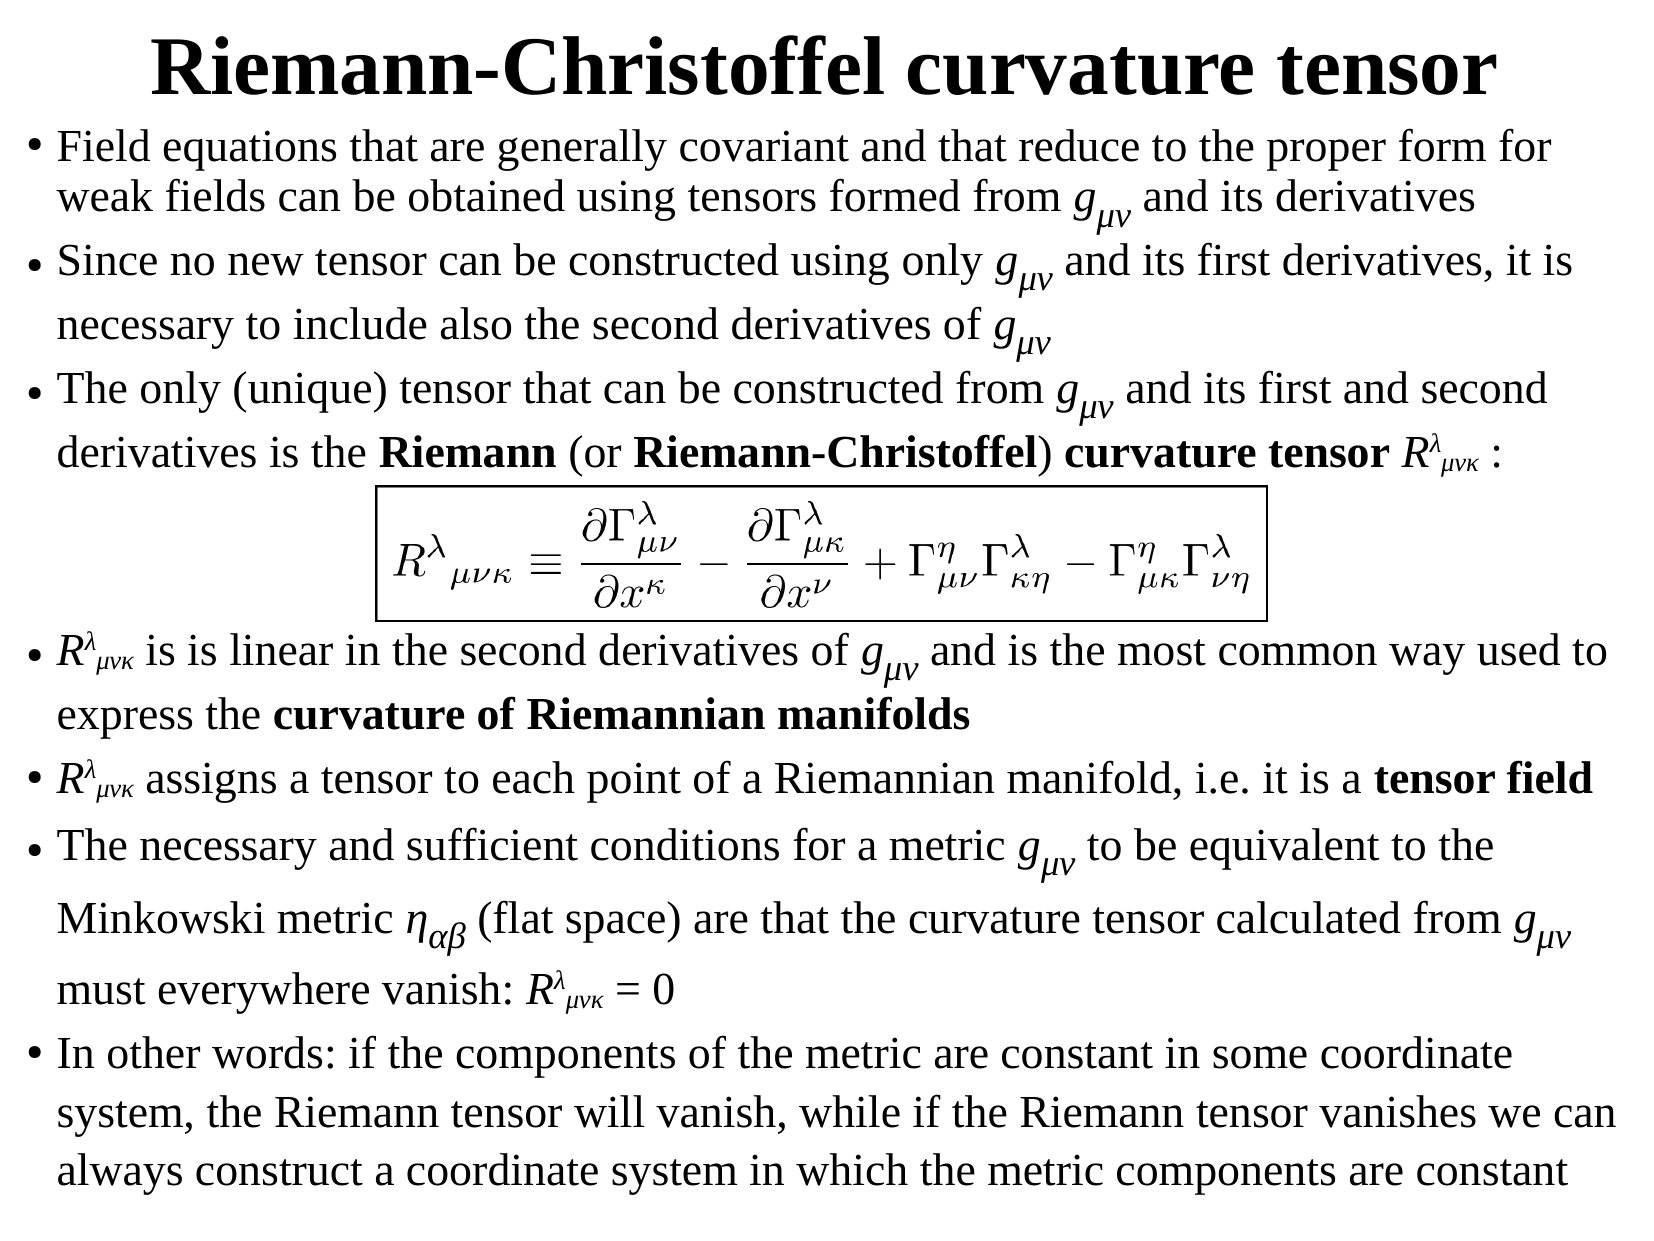

# Riemann-Christoffel curvature tensor
Field equations that are generally covariant and that reduce to the proper form for weak fields can be obtained using tensors formed from gμν and its derivatives
Since no new tensor can be constructed using only gμν and its first derivatives, it is necessary to include also the second derivatives of gμν
The only (unique) tensor that can be constructed from gμν and its first and second derivatives is the Riemann (or Riemann-Christoffel) curvature tensor Rλμνκ :
Rλμνκ is is linear in the second derivatives of gμν and is the most common way used to express the curvature of Riemannian manifolds
Rλμνκ assigns a tensor to each point of a Riemannian manifold, i.e. it is a tensor field
The necessary and sufficient conditions for a metric gμν to be equivalent to the Minkowski metric ηαβ (flat space) are that the curvature tensor calculated from gμν must everywhere vanish: Rλμνκ = 0
In other words: if the components of the metric are constant in some coordinate system, the Riemann tensor will vanish, while if the Riemann tensor vanishes we can always construct a coordinate system in which the metric components are constant